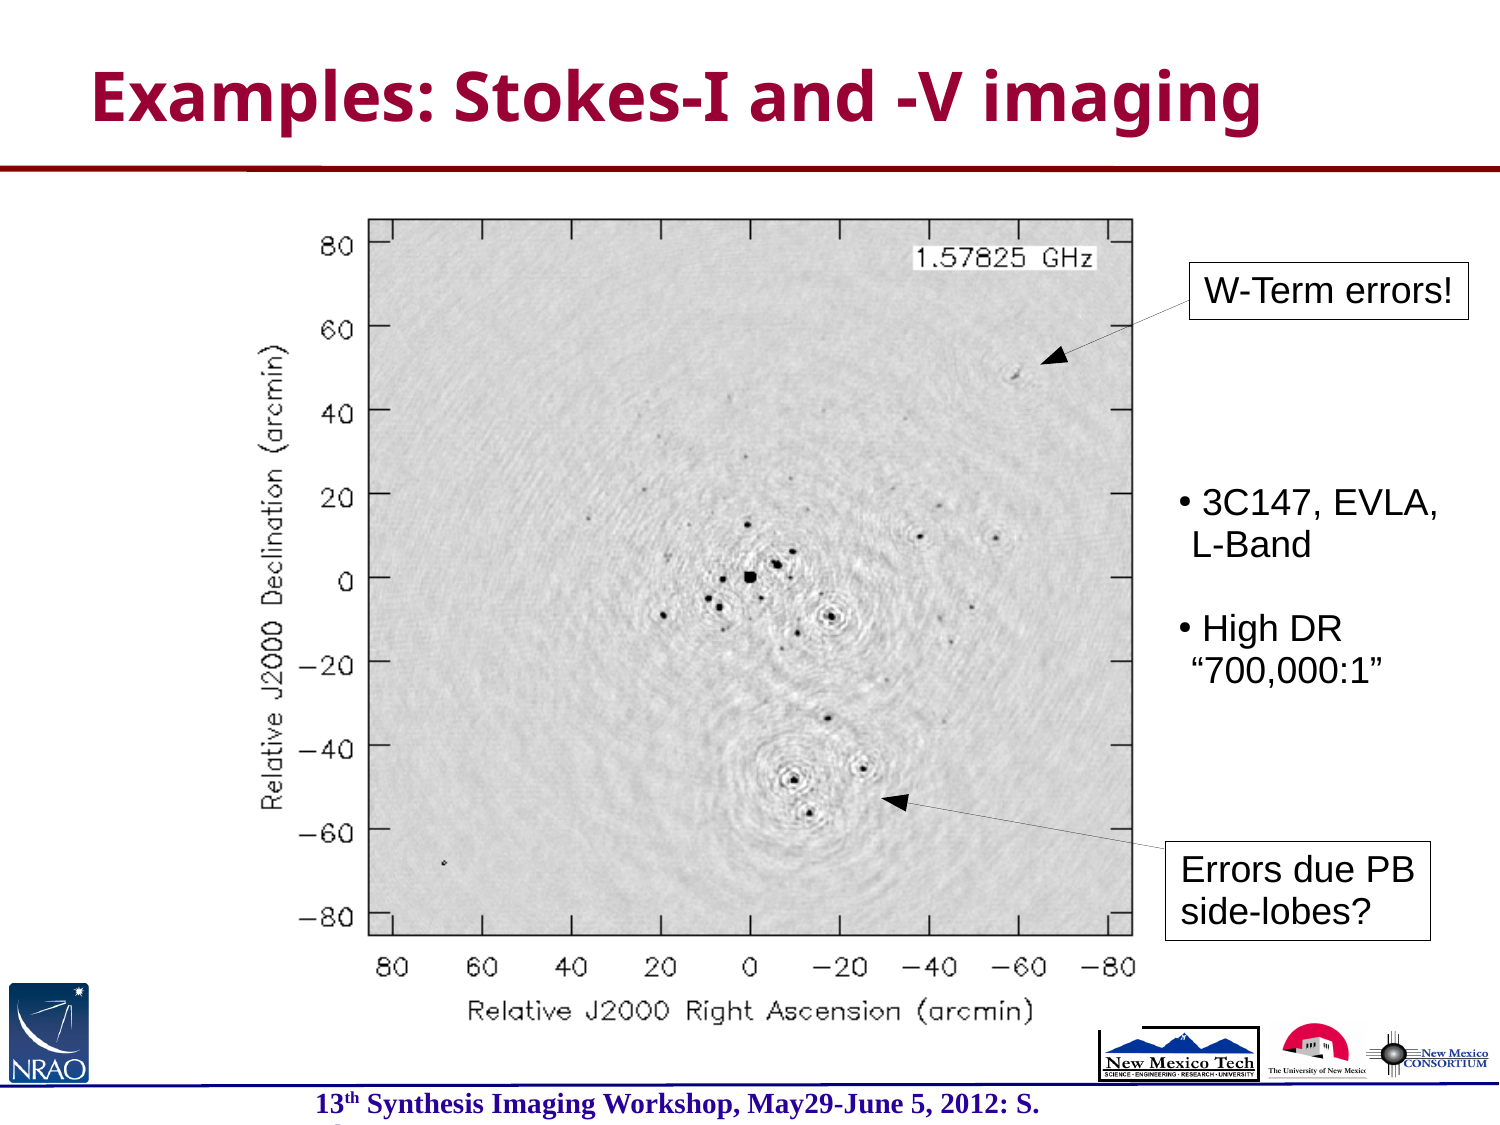

# Examples: Stokes-I and -V imaging
W-Term errors!
 3C147, EVLA,
L-Band
 High DR
“700,000:1”
Errors due PB
side-lobes?